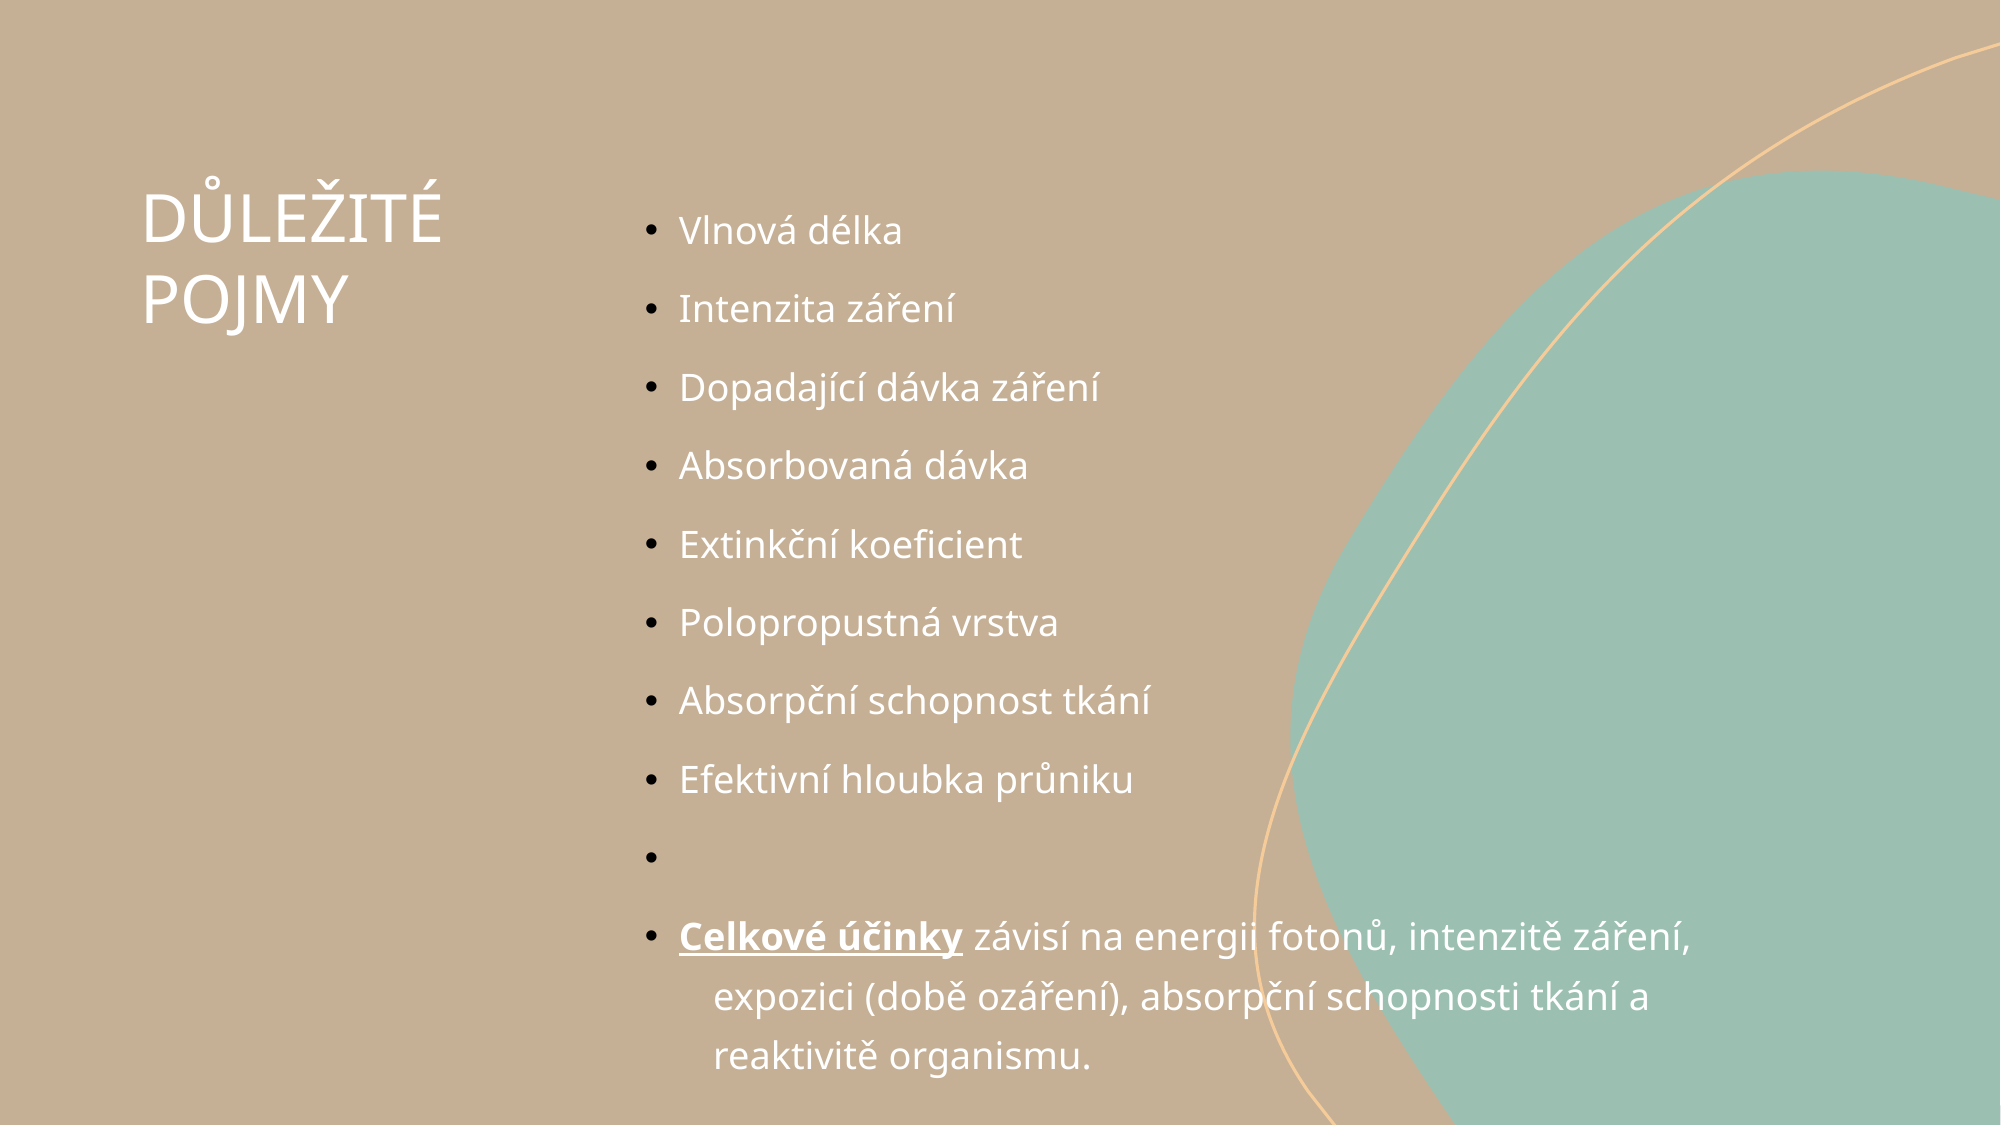

# DŮLEŽITÉ POJMY
Vlnová délka
Intenzita záření
Dopadající dávka záření
Absorbovaná dávka
Extinkční koeficient
Polopropustná vrstva
Absorpční schopnost tkání
Efektivní hloubka průniku
Celkové účinky závisí na energii fotonů, intenzitě záření, expozici (době ozáření), absorpční schopnosti tkání a reaktivitě organismu.